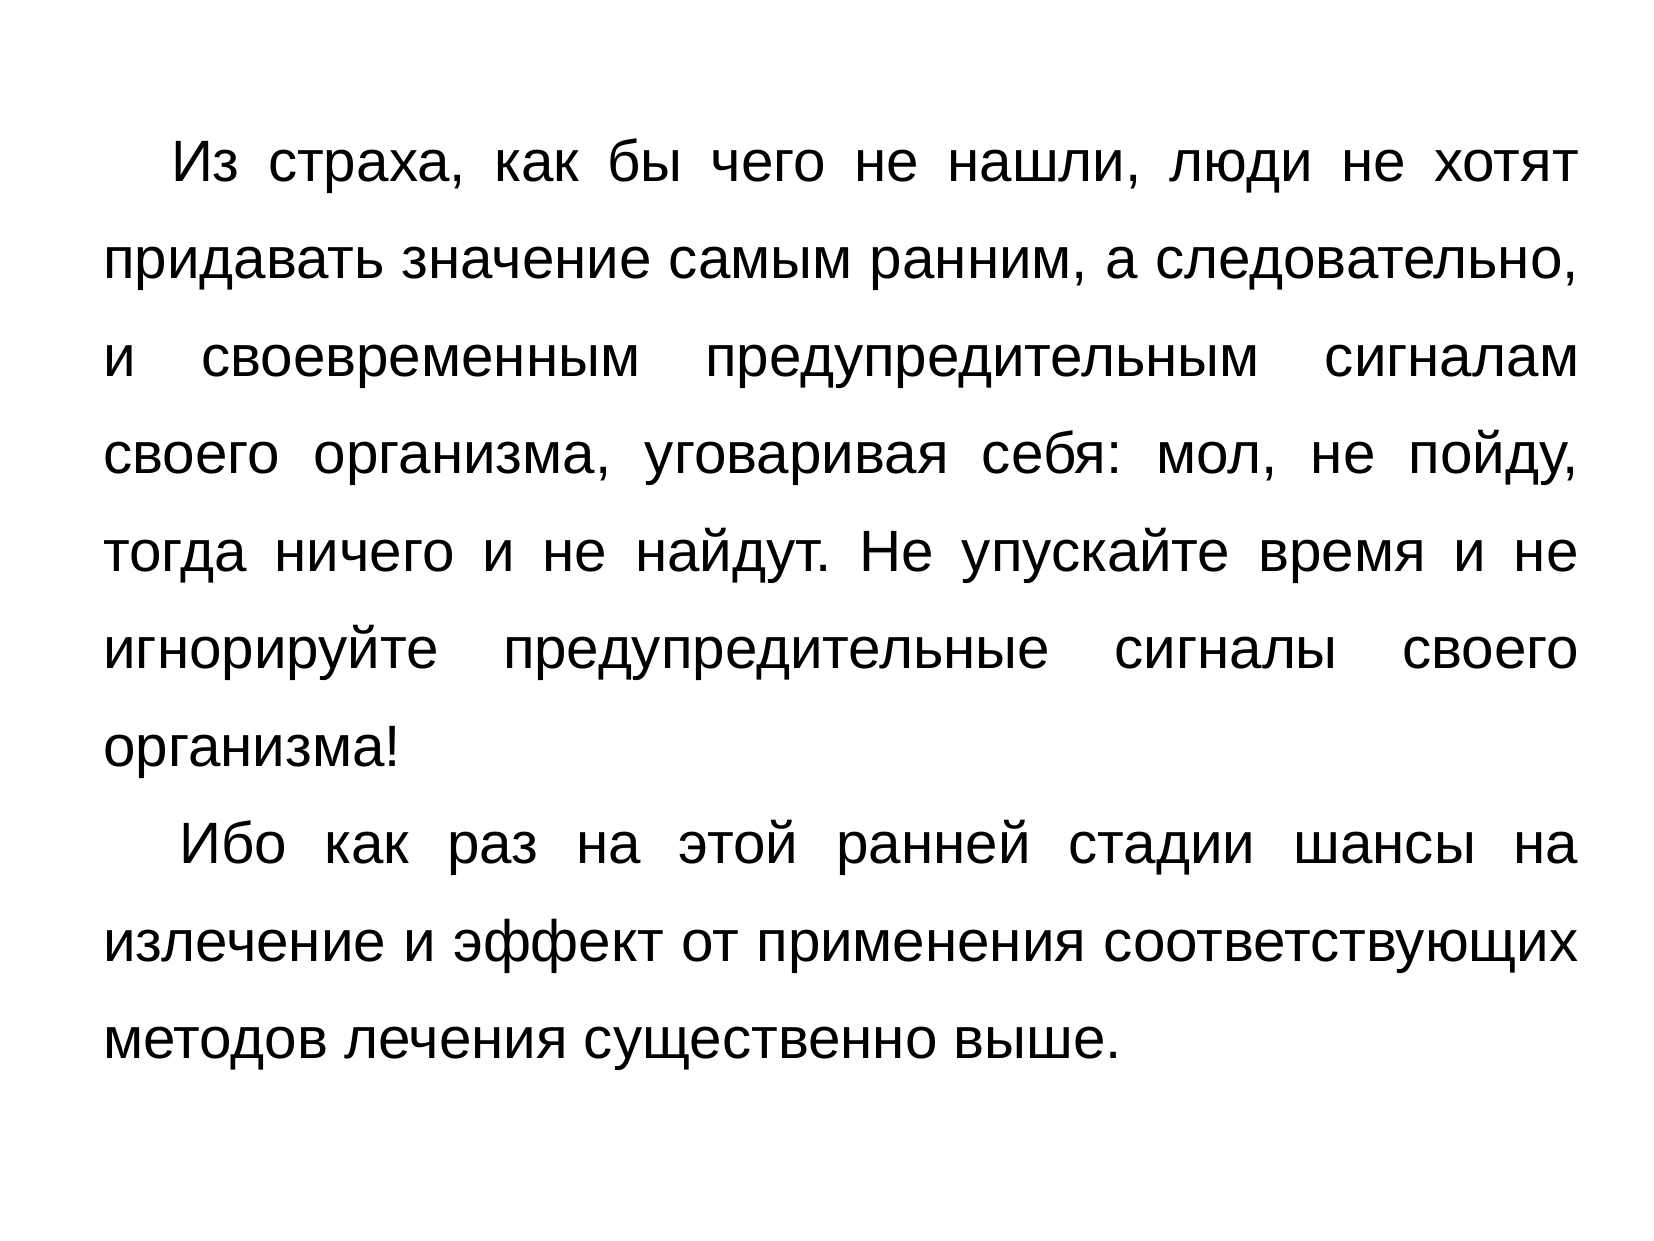

Из страха, как бы чего не нашли, люди не хотят придавать значение самым ранним, а следовательно, и своевременным предупредительным сигналам своего организма, уговаривая себя: мол, не пойду, тогда ничего и не найдут. Не упускайте время и не игнорируйте предупредительные сигналы своего организма!
 Ибо как раз на этой ранней стадии шансы на излечение и эффект от применения соответствующих методов лечения существенно выше.